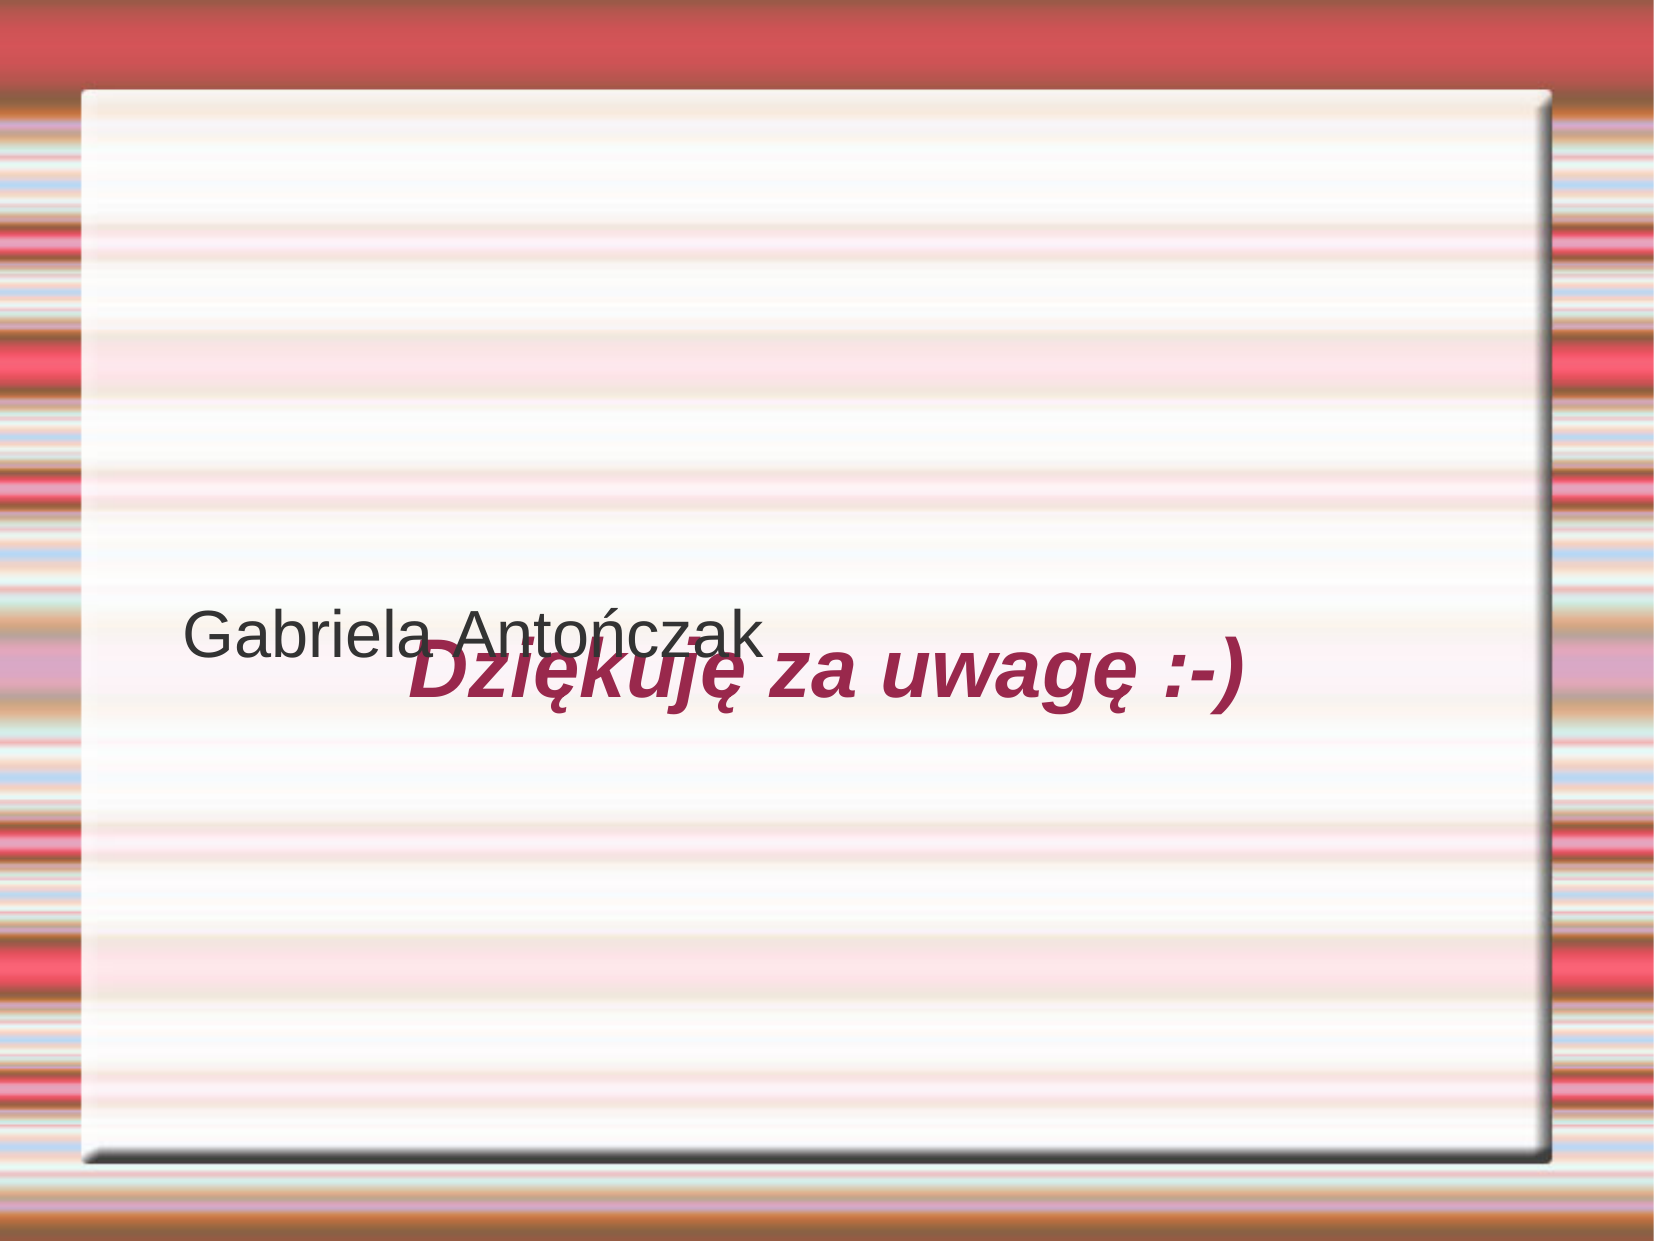

# Dziękuję za uwagę :-)
Gabriela Antończak